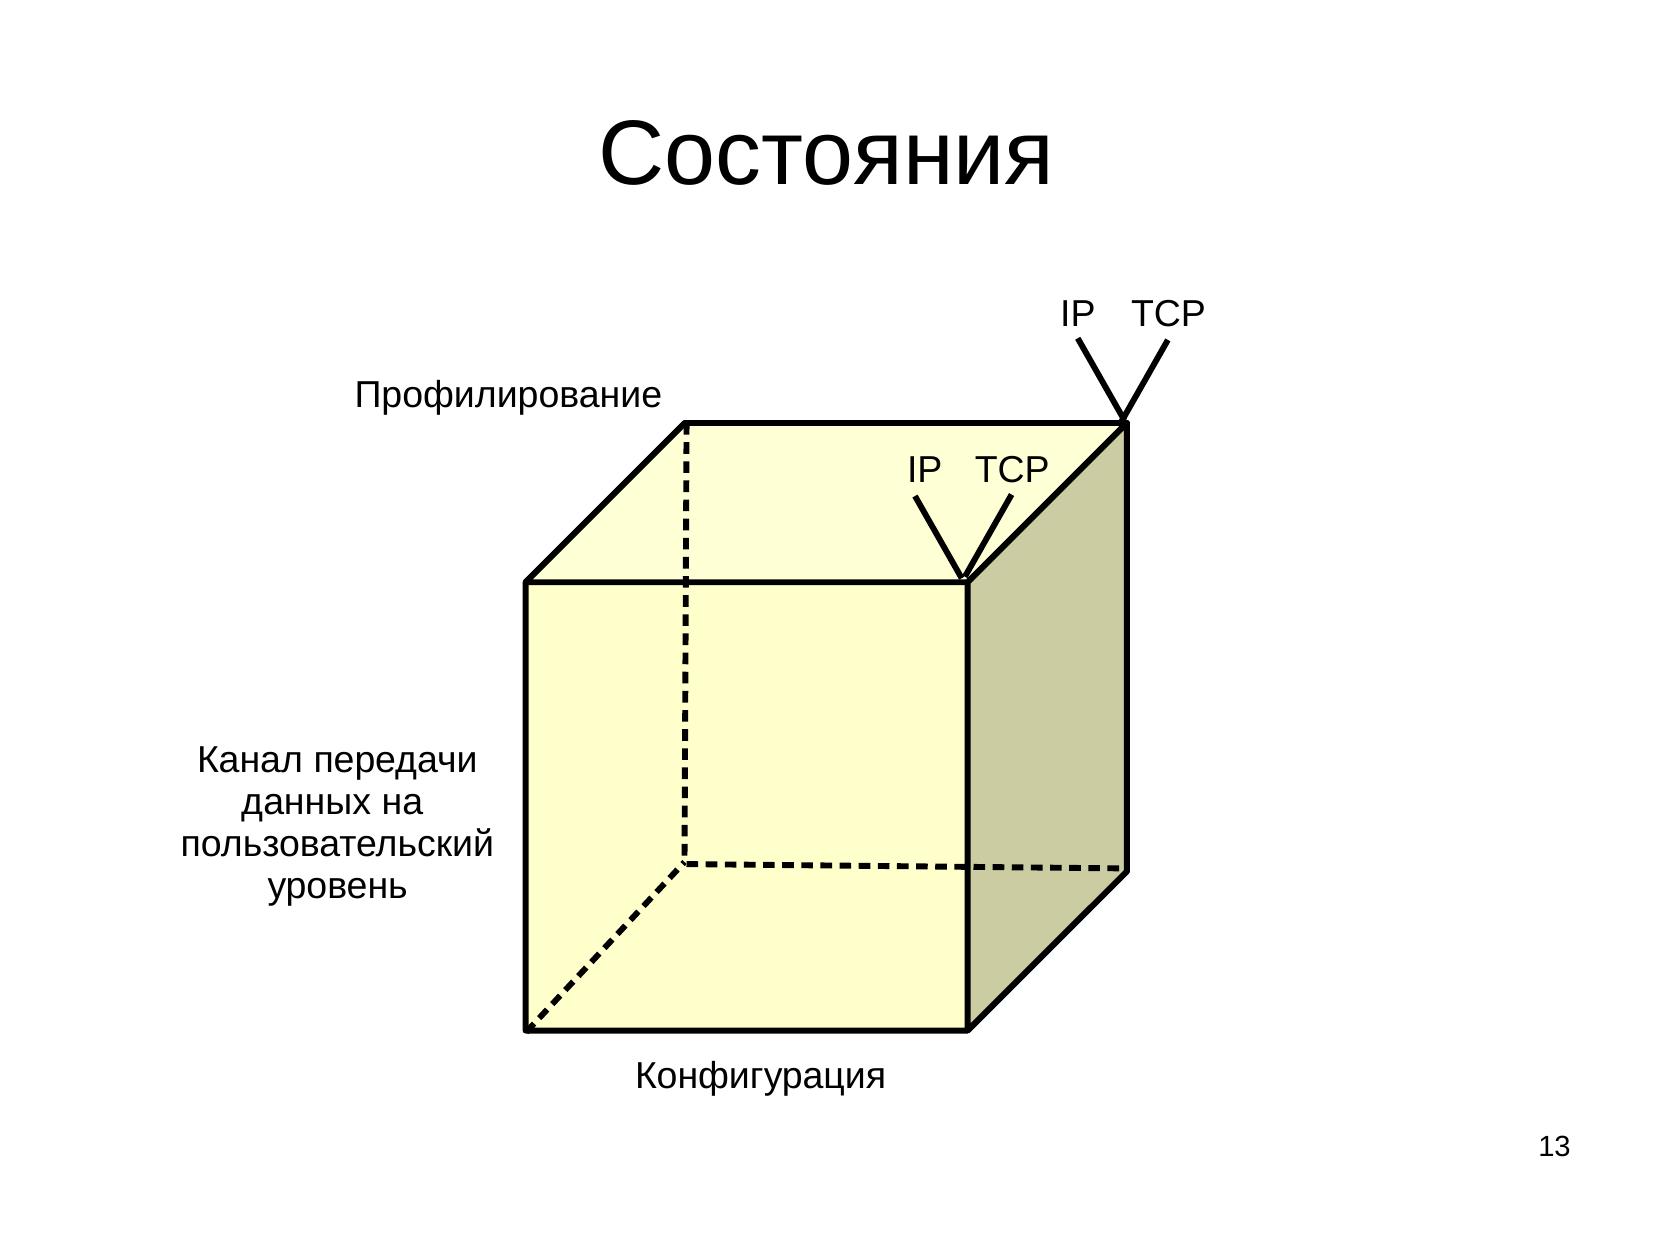

# Состояния
TCP
IP
Профилирование
TCP
IP
Канал передачи
данных на
пользовательский
уровень
Конфигурация
13